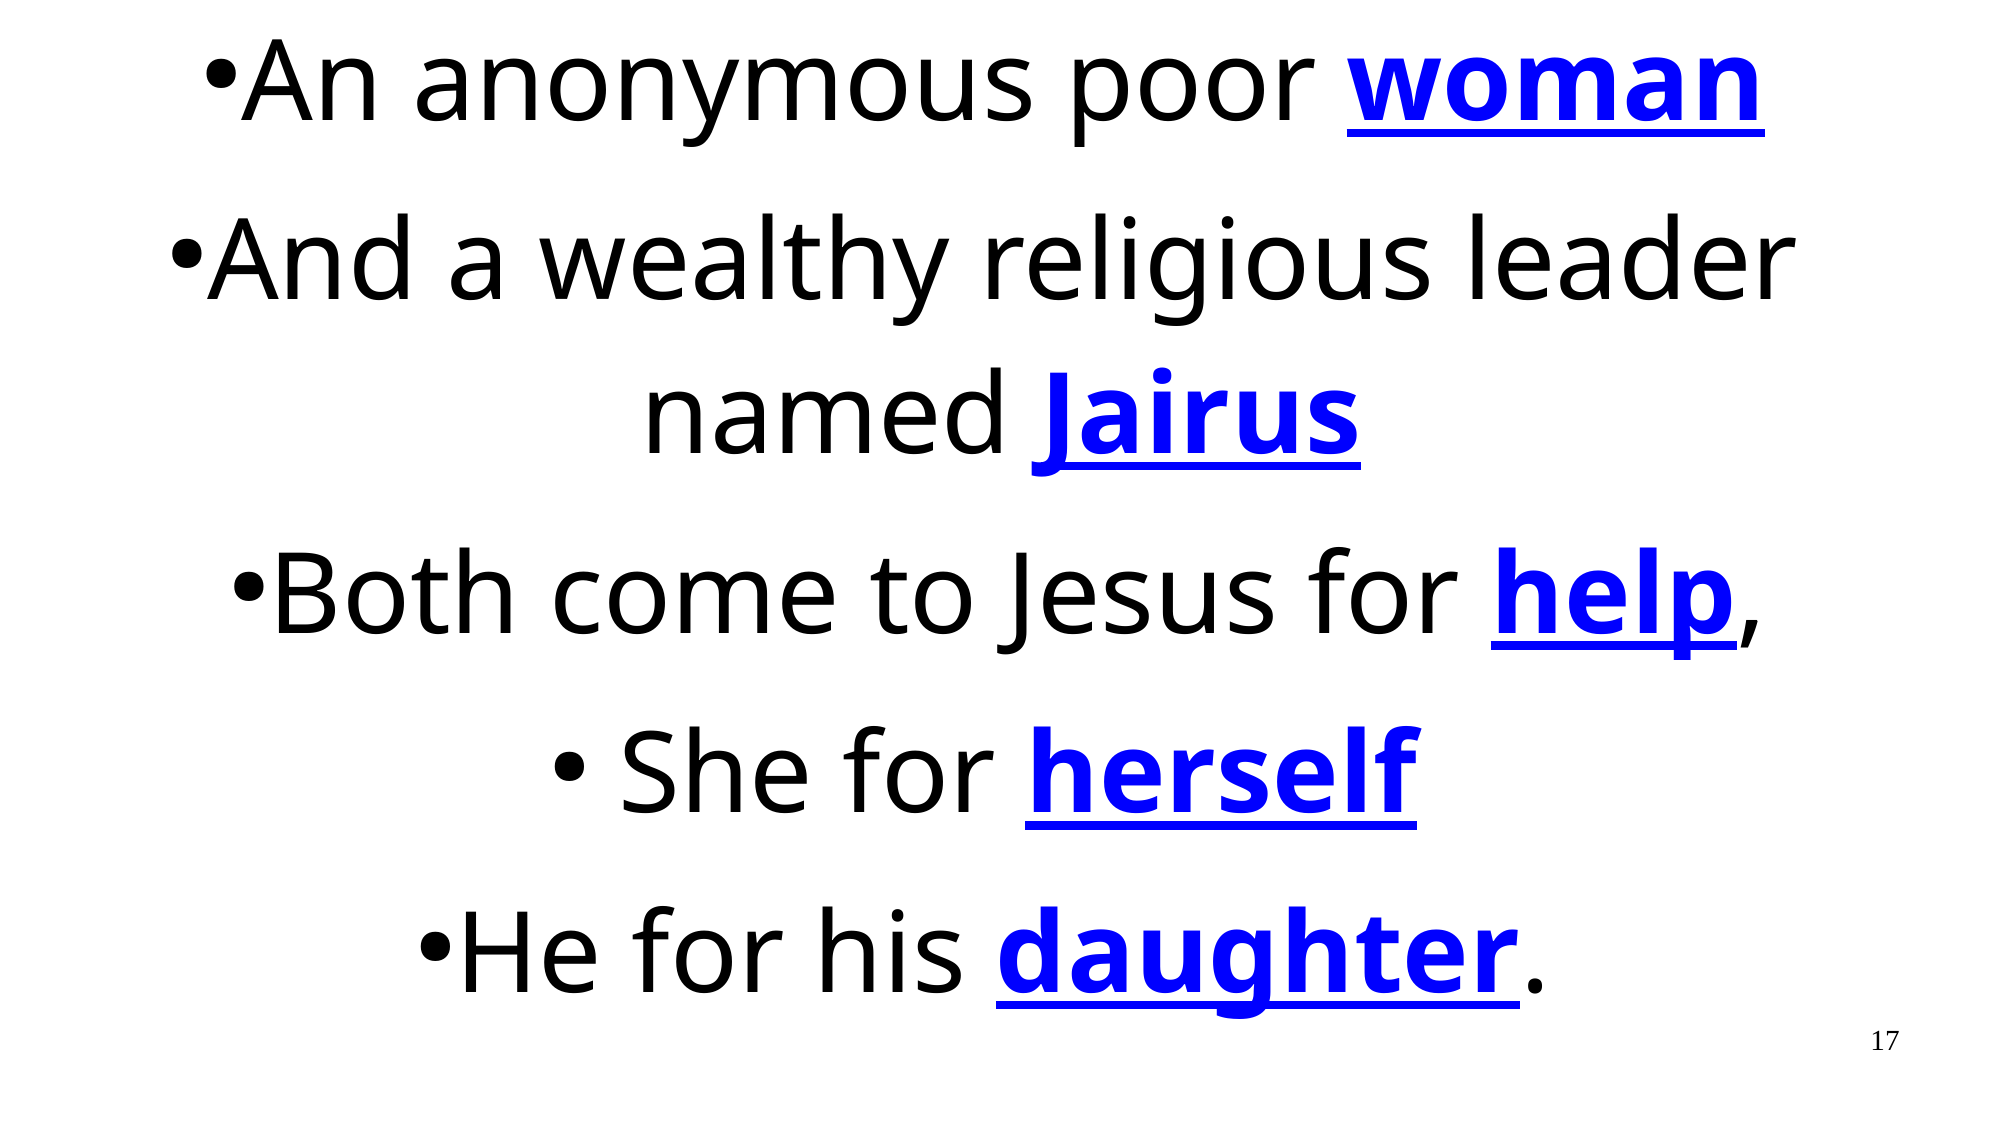

# An anonymous poor woman
And a wealthy religious leader
named Jairus
Both come to Jesus for help,
 She for herself
He for his daughter.
17